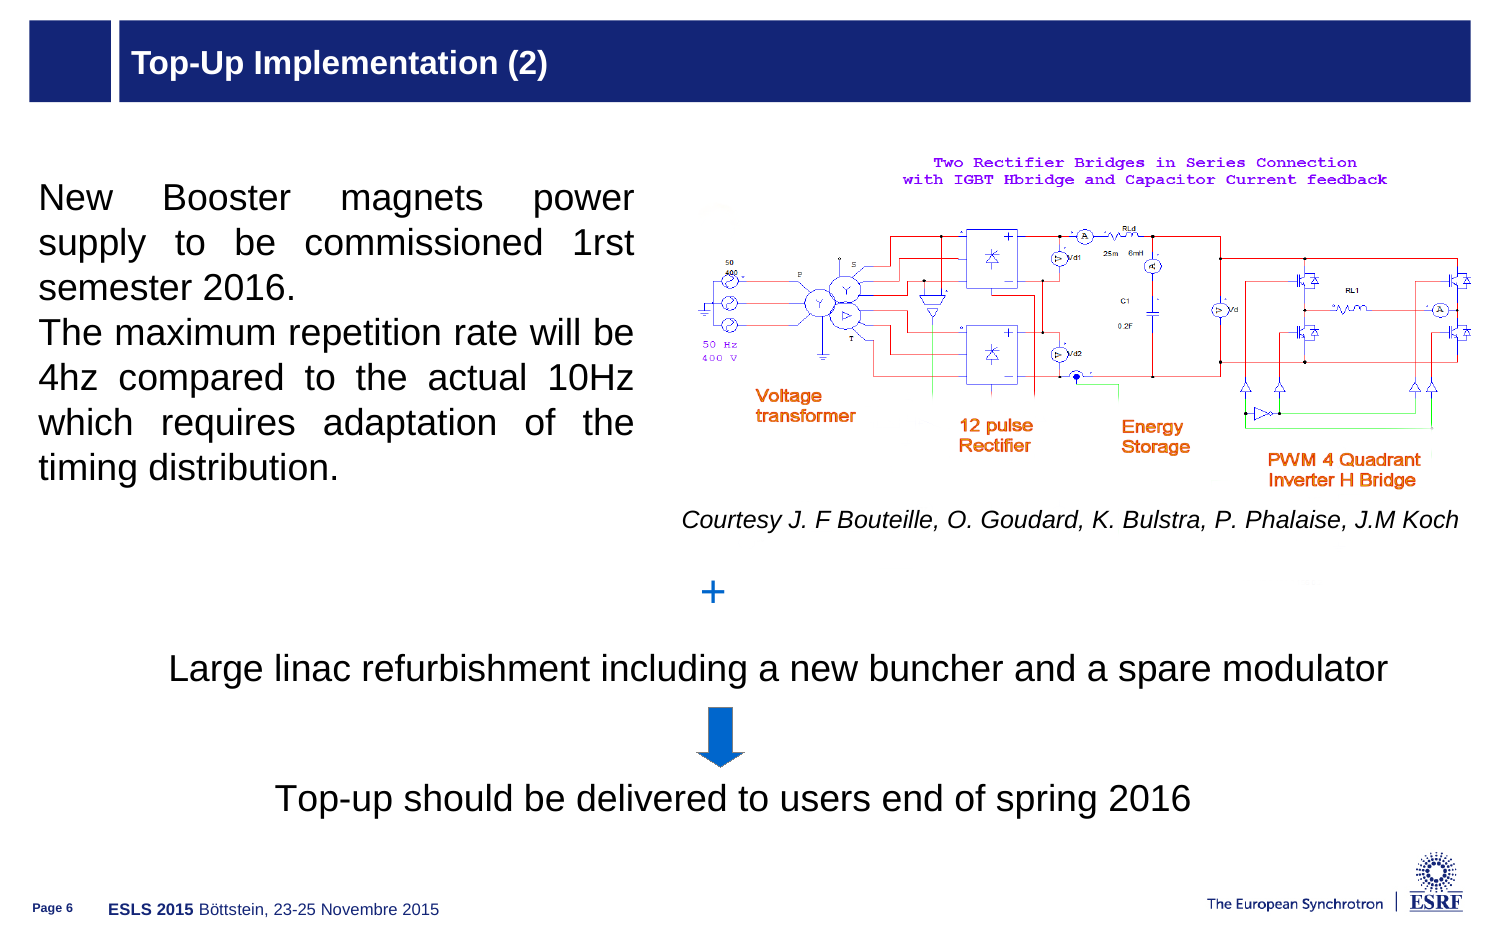

# Top-Up Implementation (2)
New Booster magnets power supply to be commissioned 1rst semester 2016.
The maximum repetition rate will be 4hz compared to the actual 10Hz which requires adaptation of the timing distribution.
Courtesy J. F Bouteille, O. Goudard, K. Bulstra, P. Phalaise, J.M Koch
+
Large linac refurbishment including a new buncher and a spare modulator
Top-up should be delivered to users end of spring 2016
Page
ESLS 2015 Böttstein, 23-25 Novembre 2015